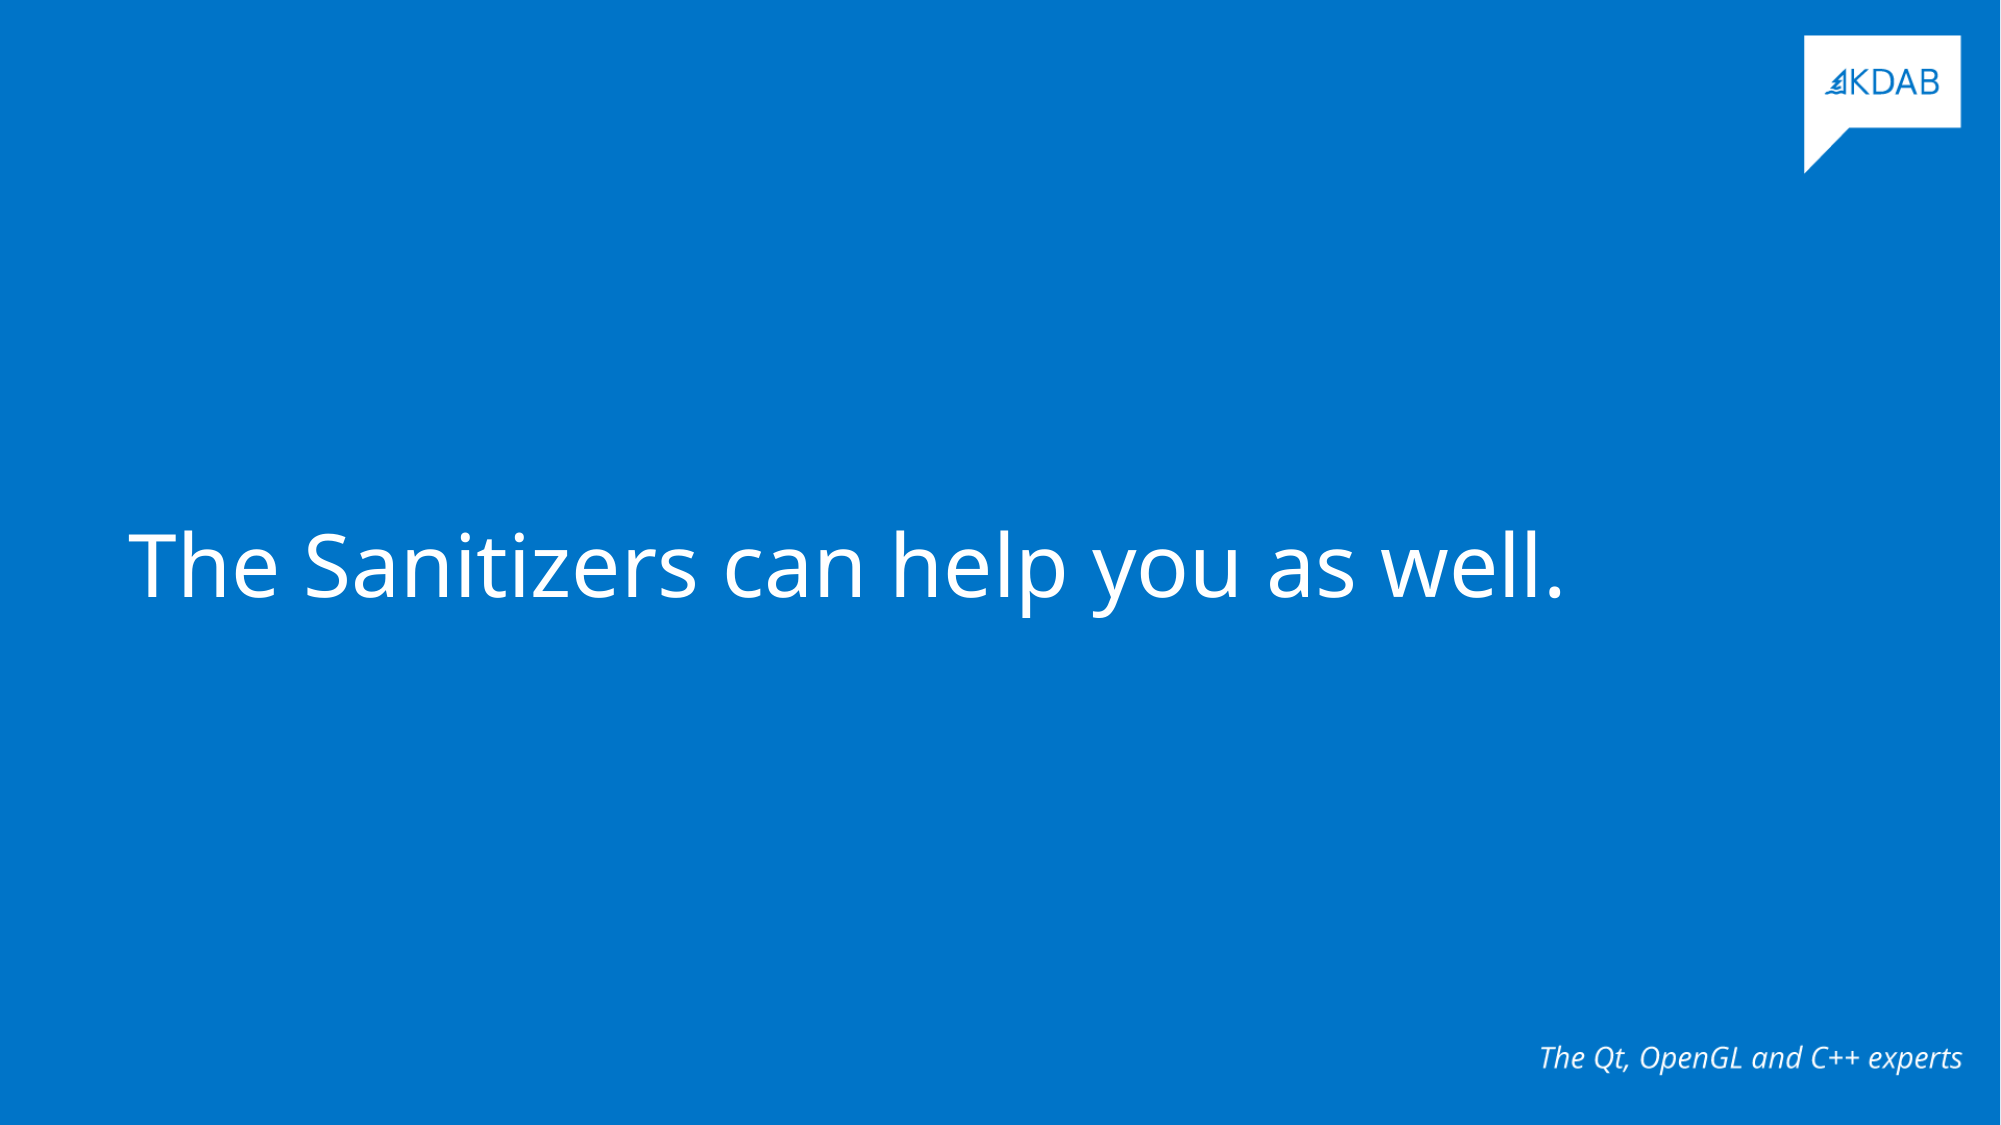

#
The Sanitizers can help you as well.